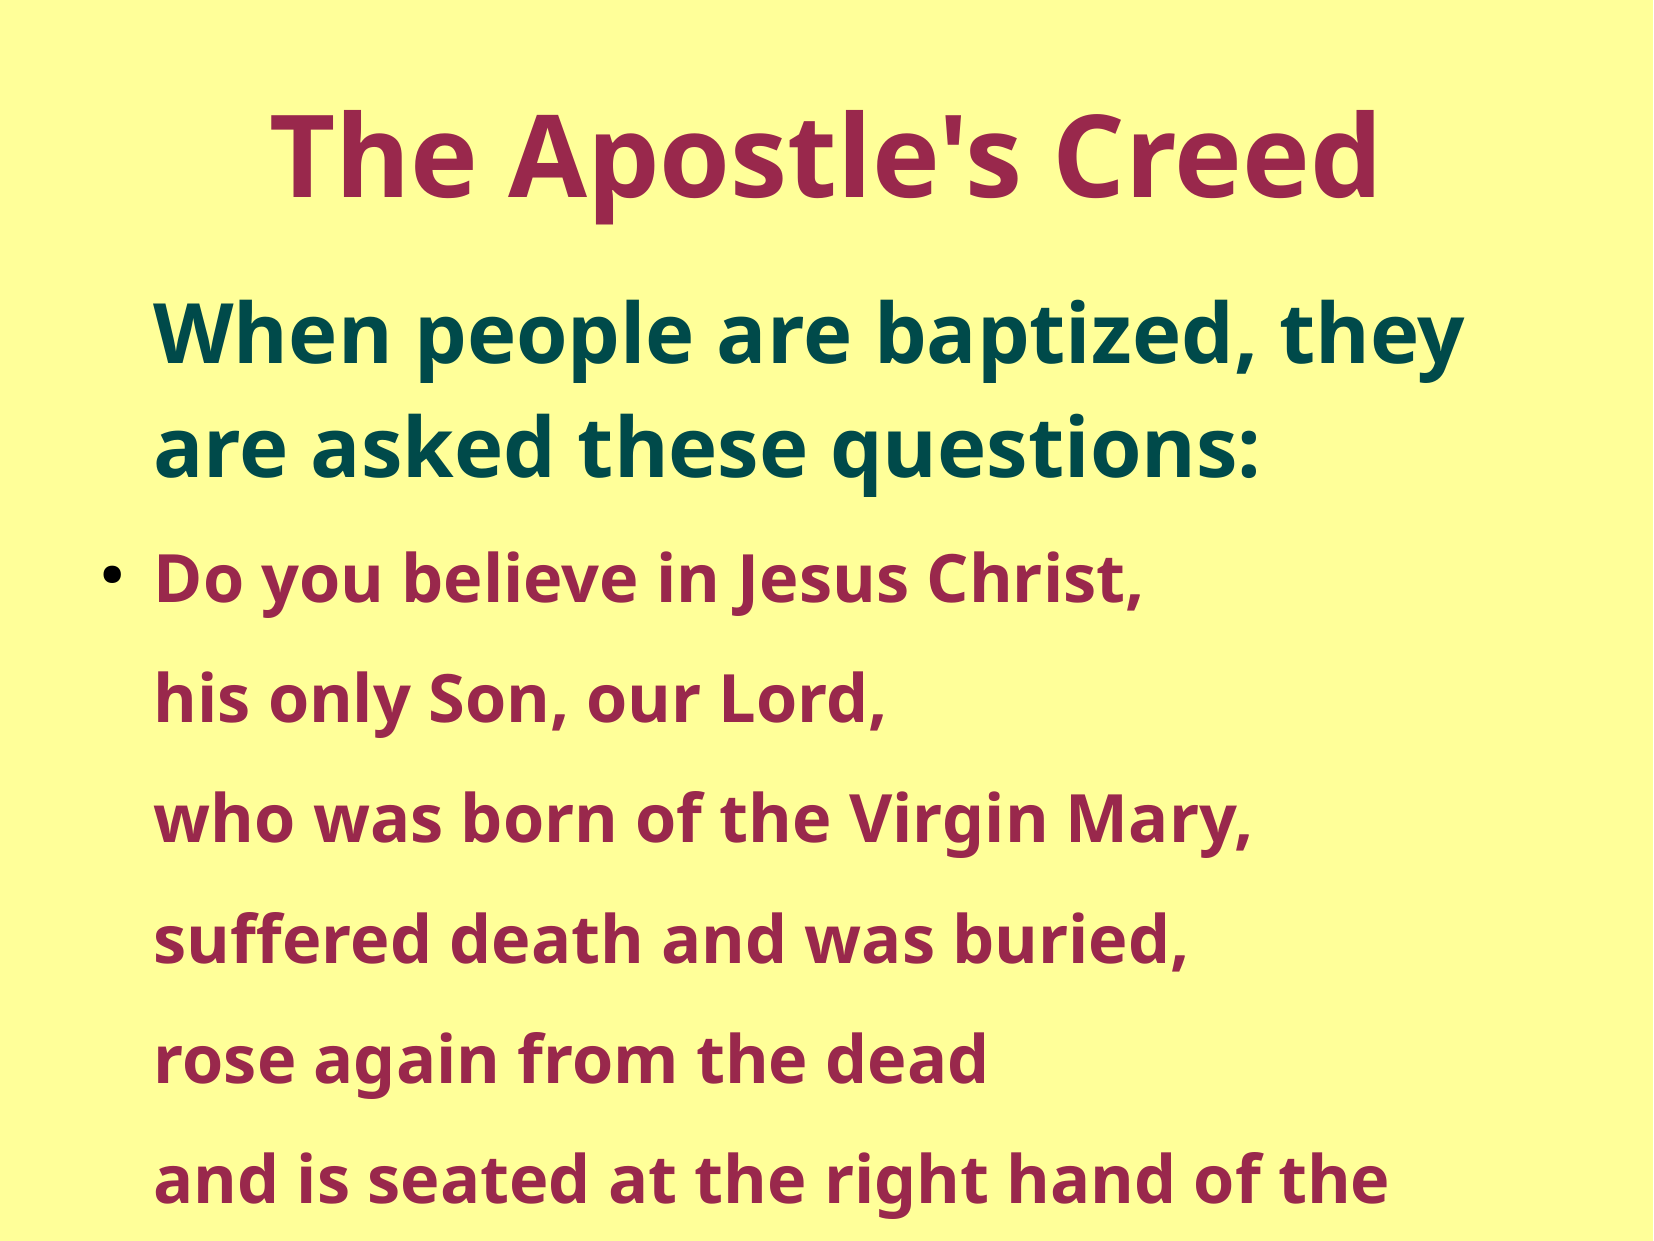

The Apostle's Creed
# When people are baptized, they are asked these questions:
Do you believe in Jesus Christ,
his only Son, our Lord,
who was born of the Virgin Mary,
suffered death and was buried,
rose again from the dead
and is seated at the right hand of the Father?